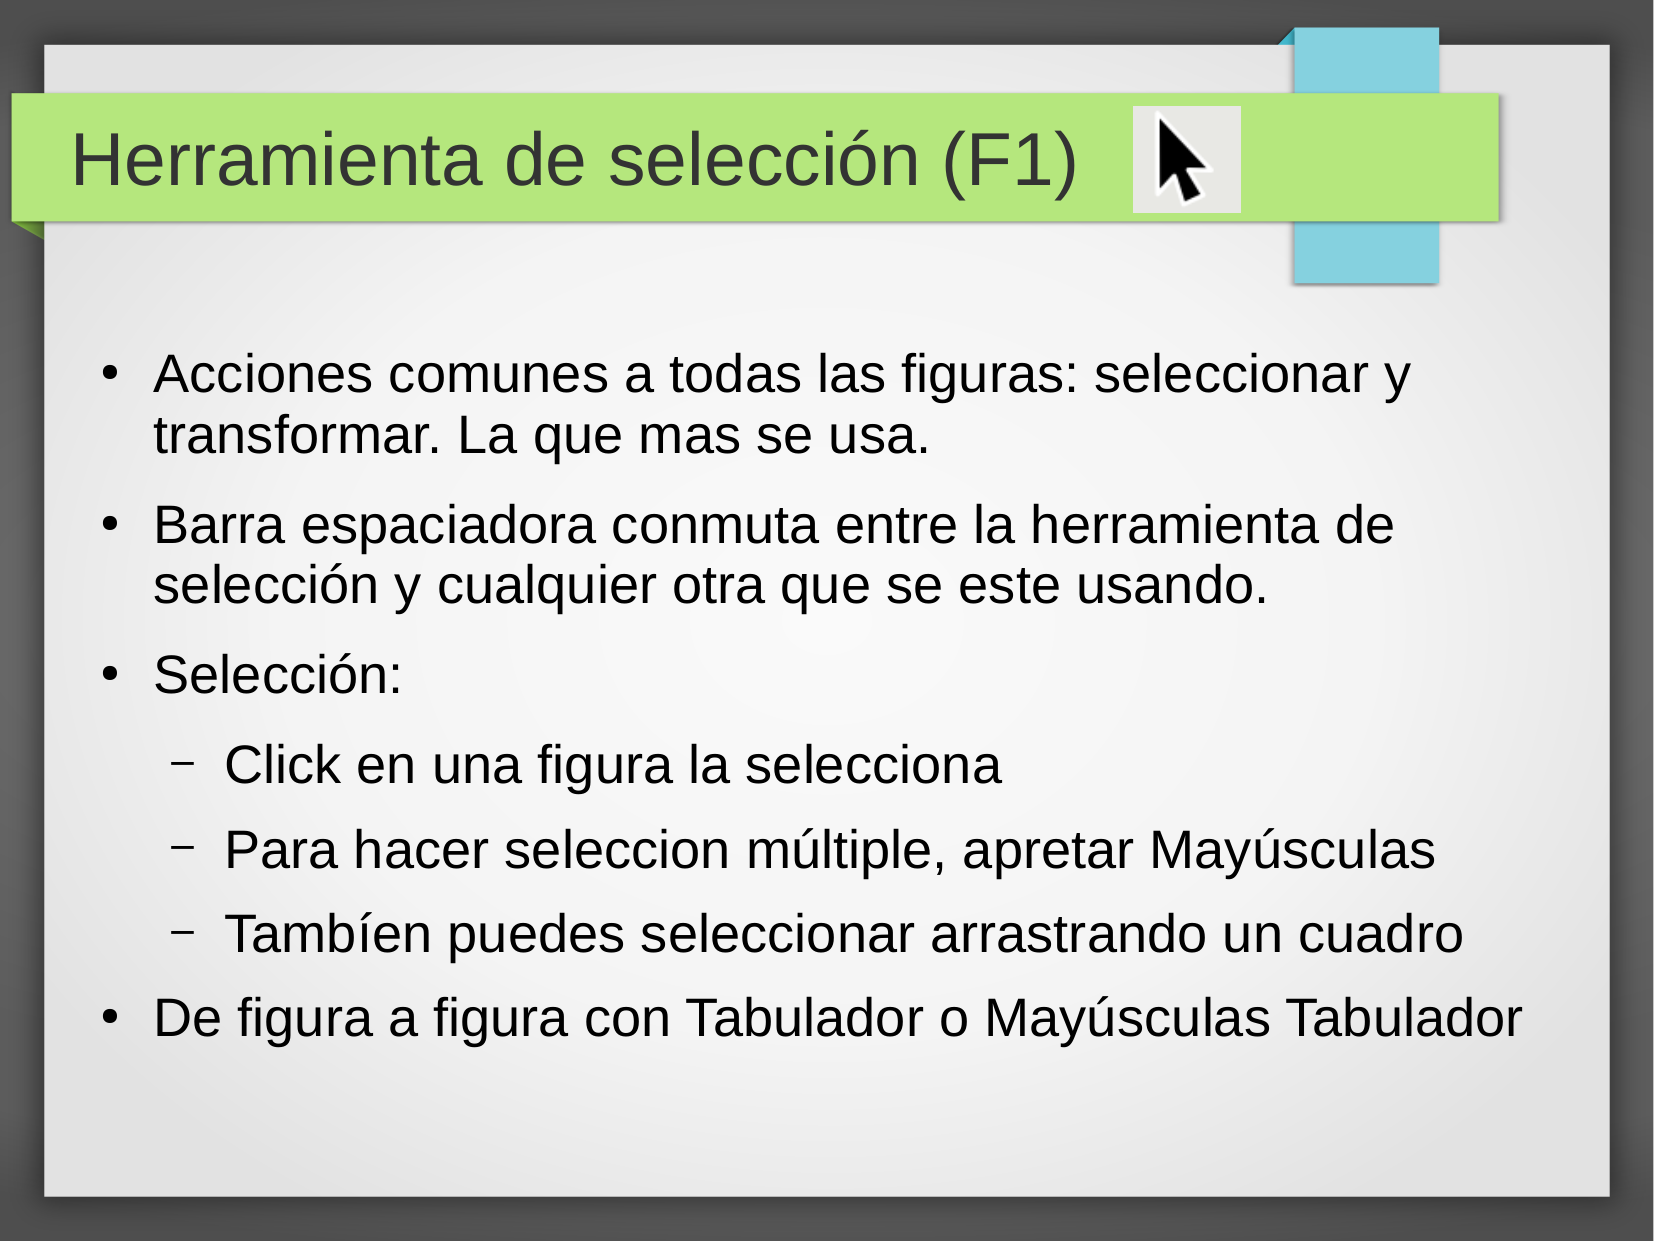

# Herramienta de selección (F1)
Acciones comunes a todas las figuras: seleccionar y transformar. La que mas se usa.
Barra espaciadora conmuta entre la herramienta de selección y cualquier otra que se este usando.
Selección:
Click en una figura la selecciona
Para hacer seleccion múltiple, apretar Mayúsculas
Tambíen puedes seleccionar arrastrando un cuadro
De figura a figura con Tabulador o Mayúsculas Tabulador